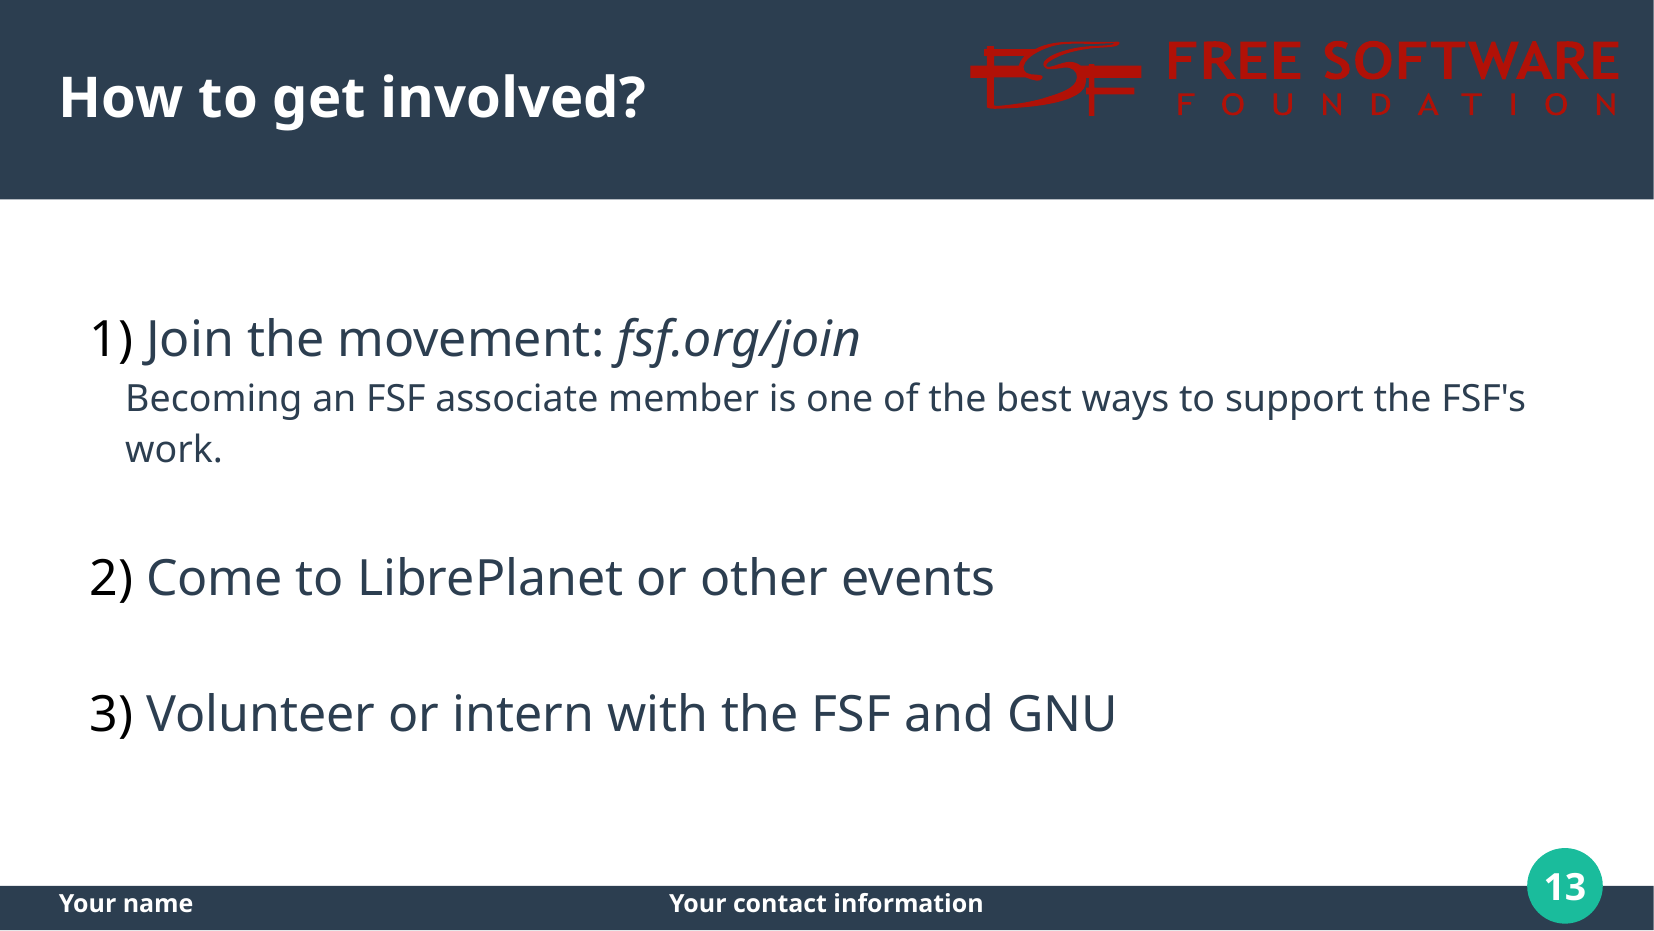

# How to get involved?
 Join the movement: fsf.org/join
Becoming an FSF associate member is one of the best ways to support the FSF's work.
 Come to LibrePlanet or other events
 Volunteer or intern with the FSF and GNU
Your name
Your contact information